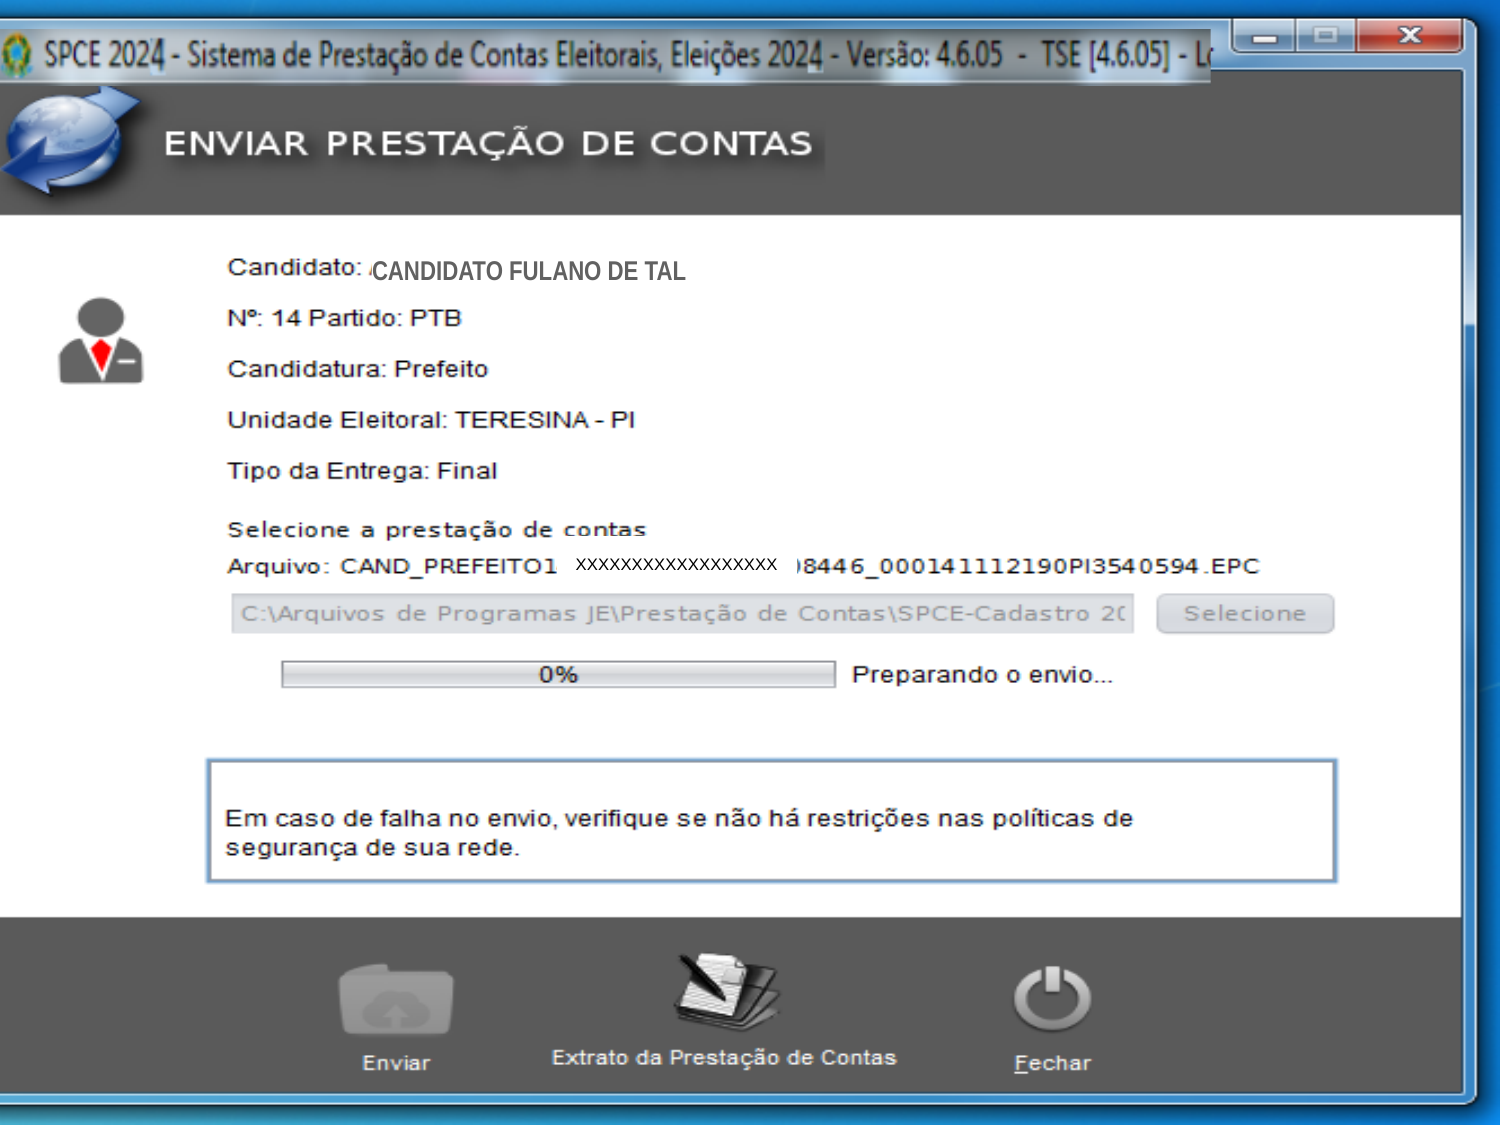

PRESTAÇÃO DE CONTAS – ELEIÇÕES 2020
SISTEMA DE PRESTAÇÃO DE CONTAS DE CAMPANHA
 SPCE
CANDIDATO FULANO DE TAL
XXXXXXXXXXXXXXXXXX